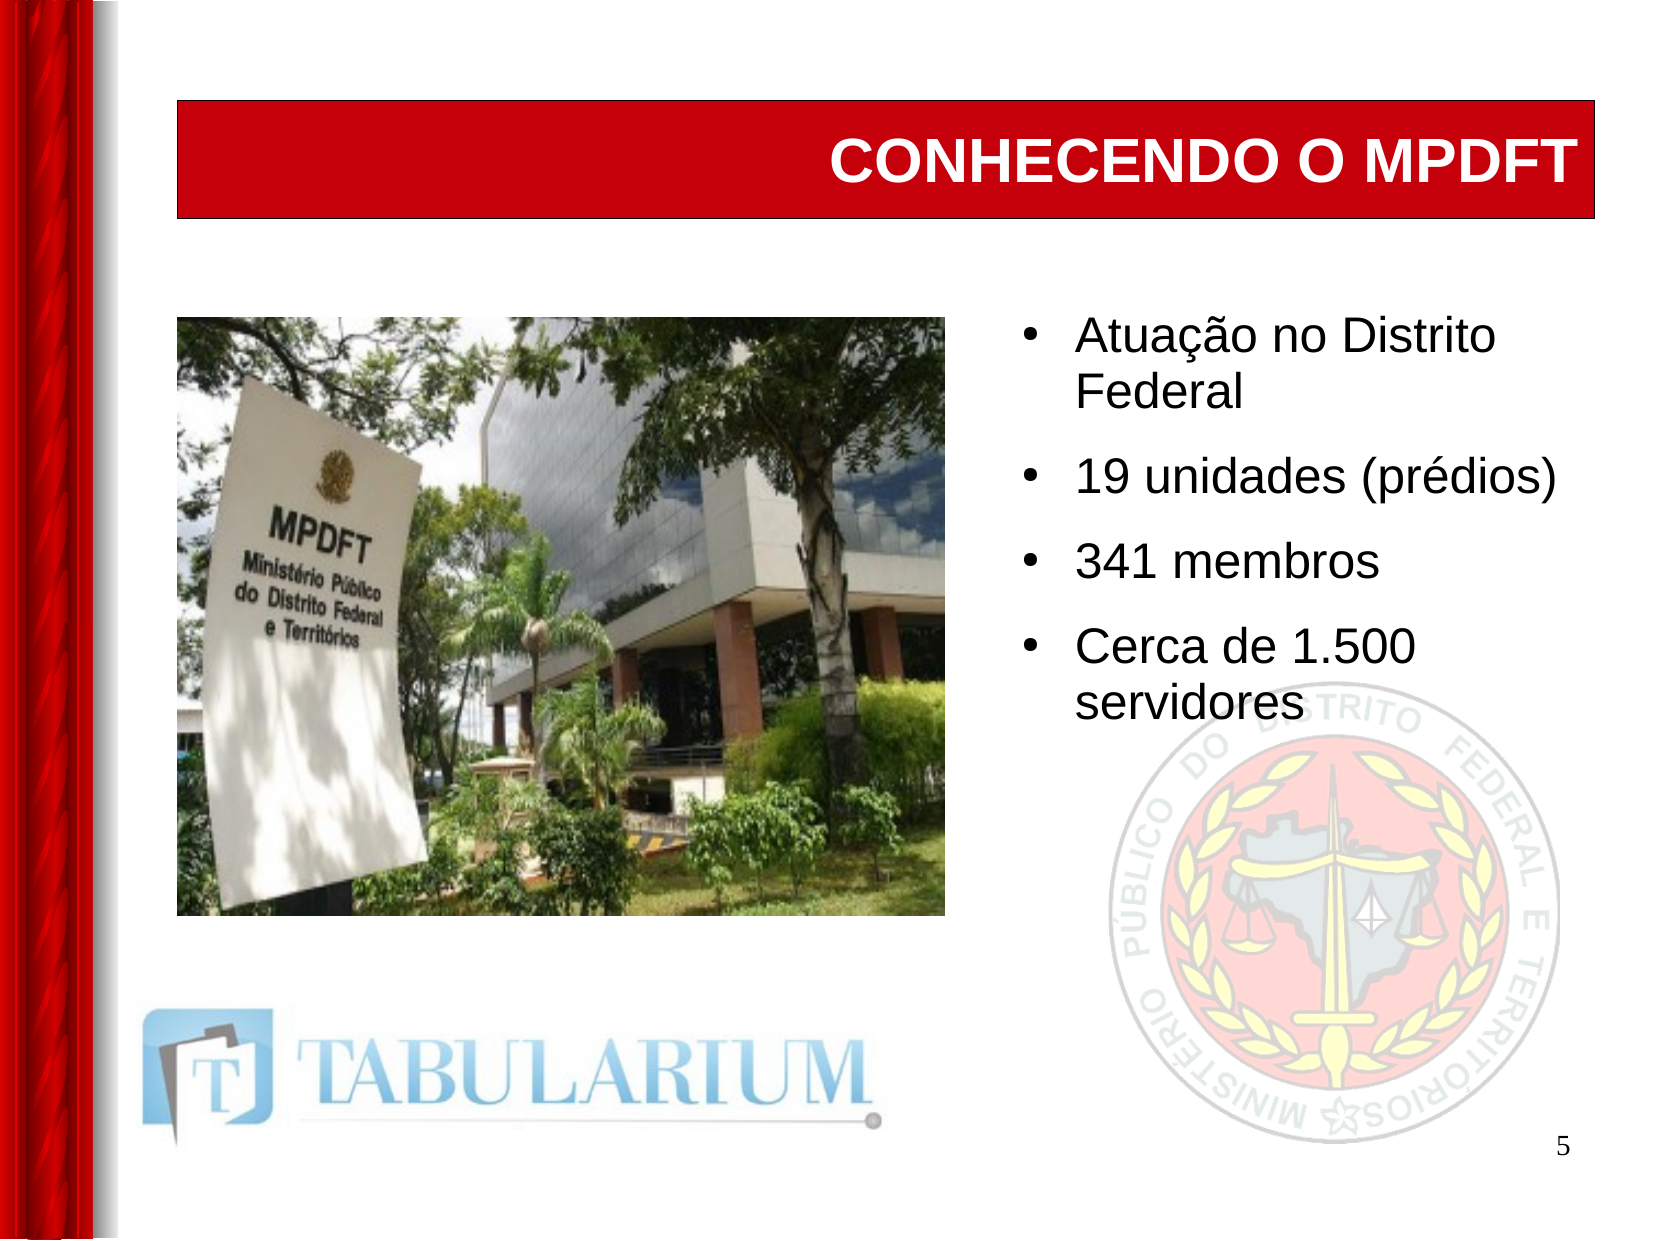

CONHECENDO O MPDFT
# Atuação no Distrito Federal
19 unidades (prédios)
341 membros
Cerca de 1.500 servidores
5